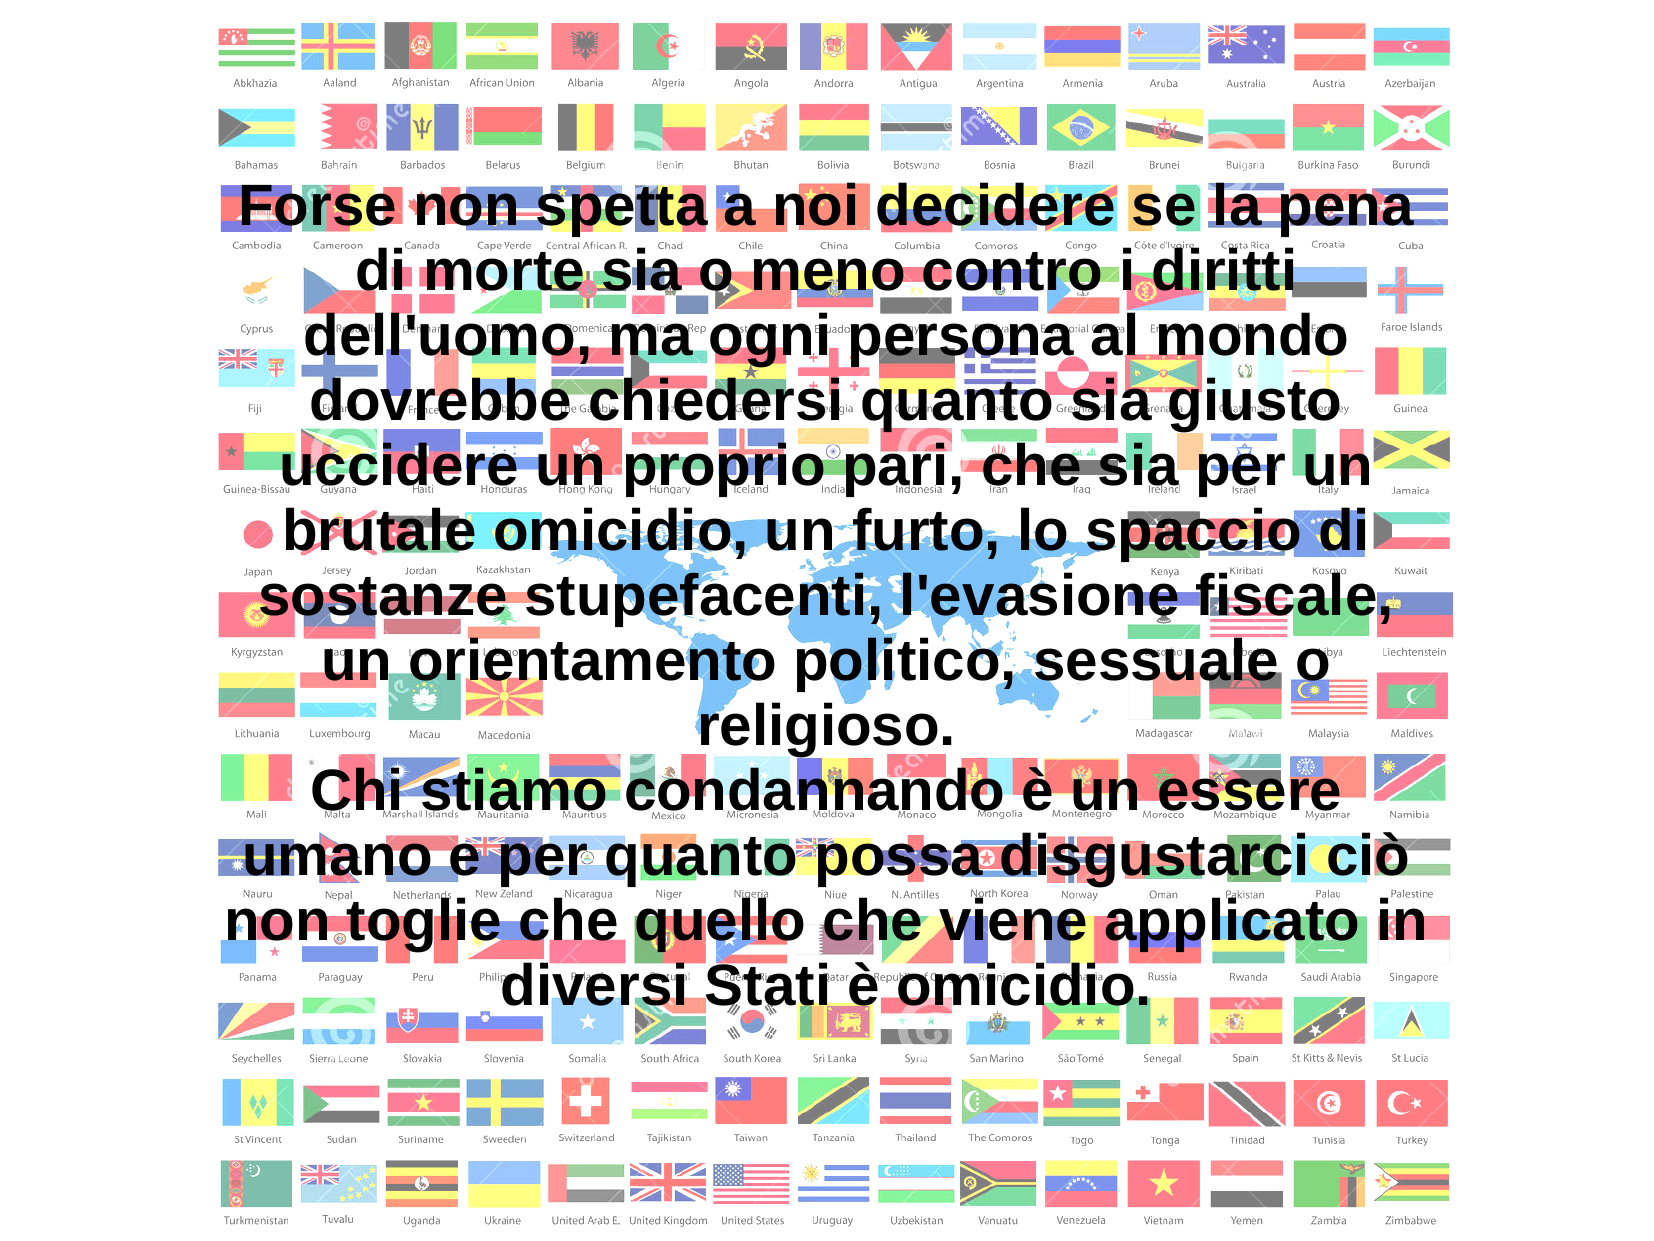

Forse non spetta a noi decidere se la pena di morte sia o meno contro i diritti dell'uomo, ma ogni persona al mondo dovrebbe chiedersi quanto sia giusto uccidere un proprio pari, che sia per un brutale omicidio, un furto, lo spaccio di sostanze stupefacenti, l'evasione fiscale, un orientamento politico, sessuale o religioso.
Chi stiamo condannando è un essere umano e per quanto possa disgustarci ciò non toglie che quello che viene applicato in diversi Stati è omicidio.